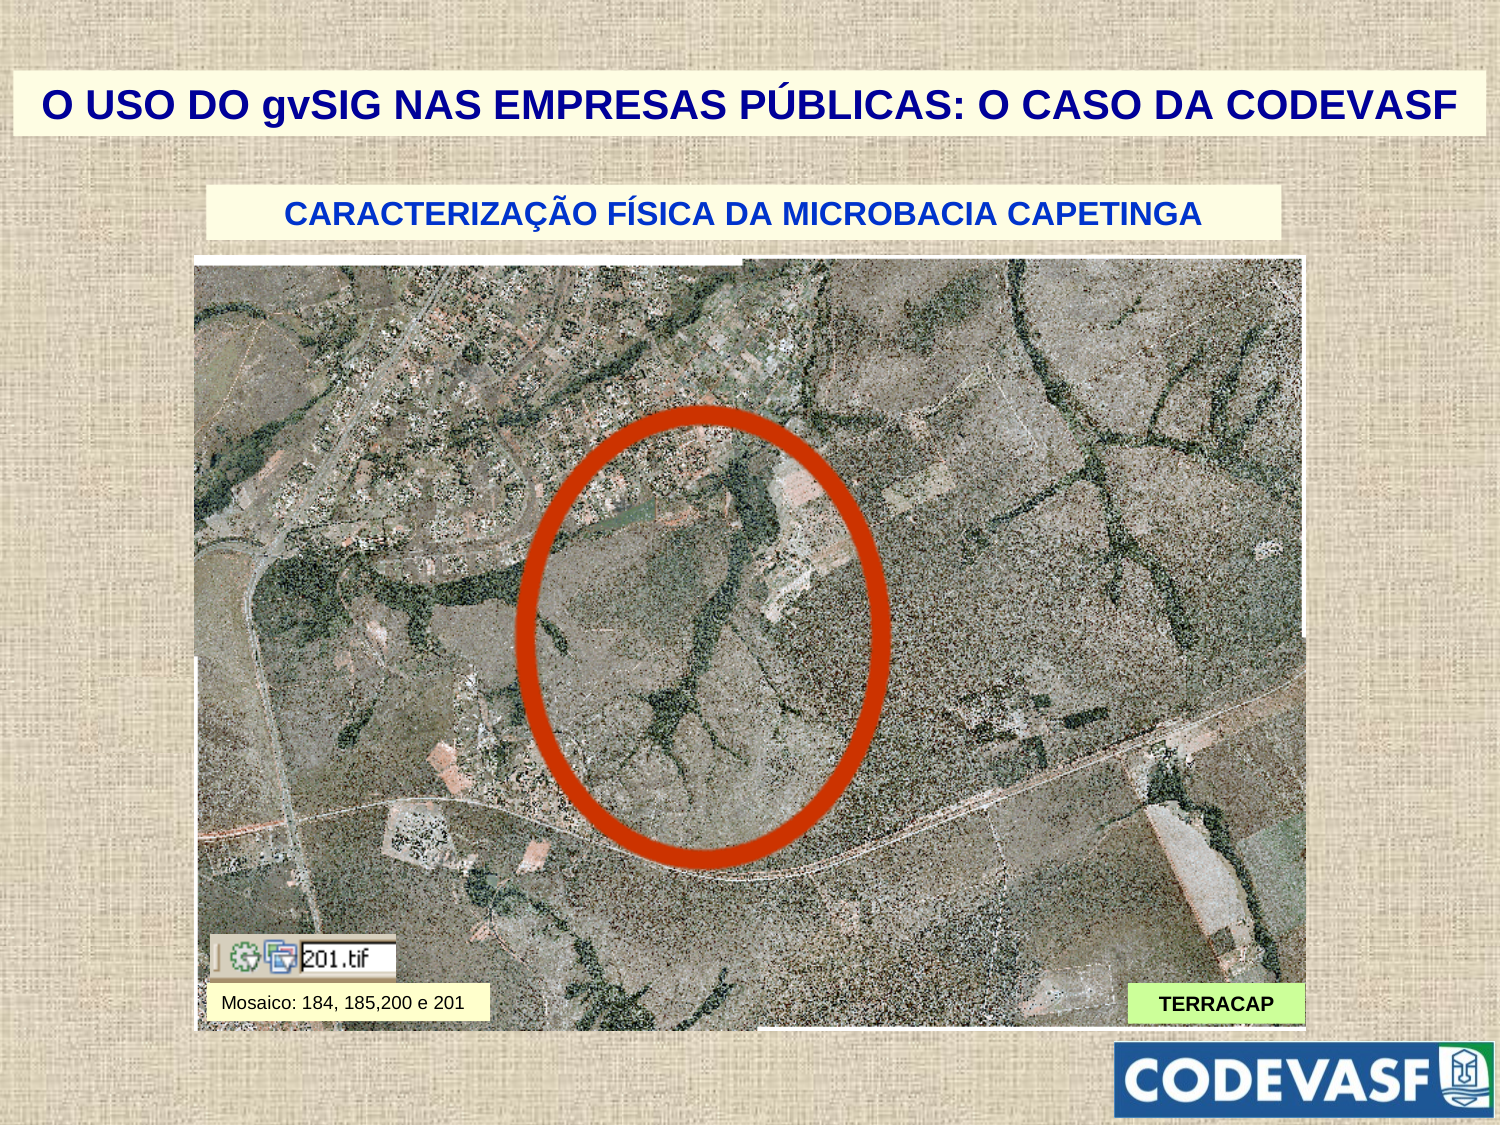

O USO DO gvSIG NAS EMPRESAS PÚBLICAS: O CASO DA CODEVASF
CARACTERIZAÇÃO FÍSICA DA MICROBACIA CAPETINGA
Mosaico: 184, 185,200 e 201
TERRACAP